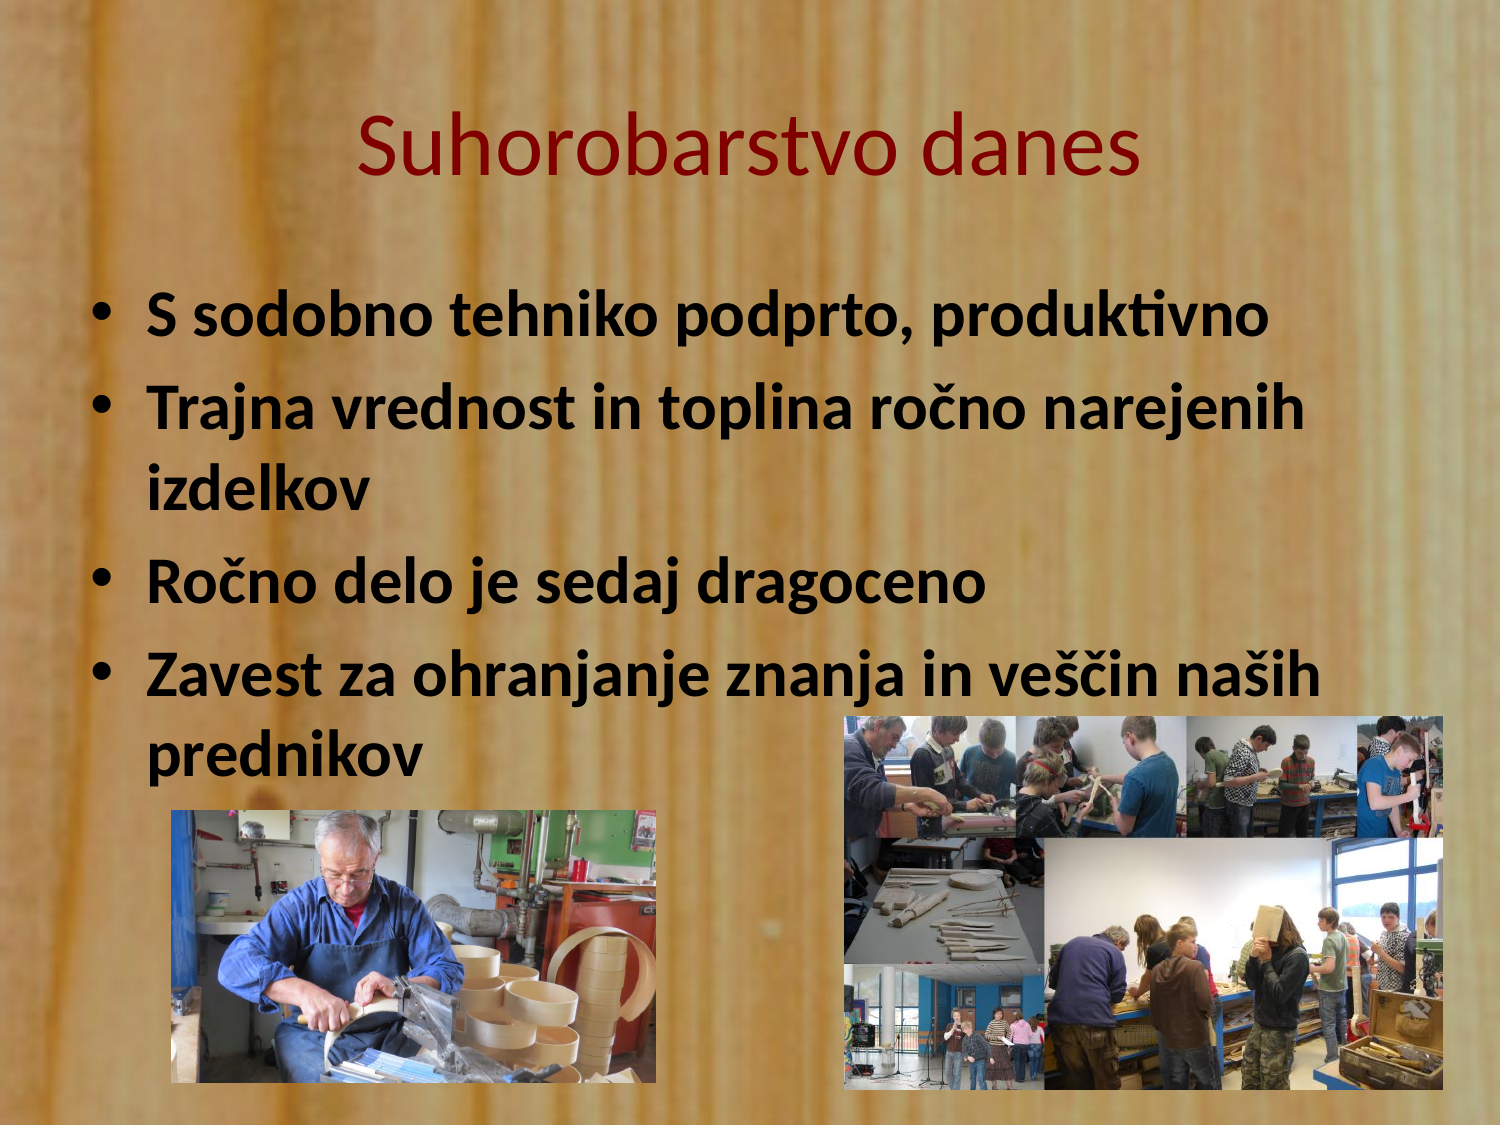

# Suhorobarstvo danes
S sodobno tehniko podprto, produktivno
Trajna vrednost in toplina ročno narejenih izdelkov
Ročno delo je sedaj dragoceno
Zavest za ohranjanje znanja in veščin naših prednikov